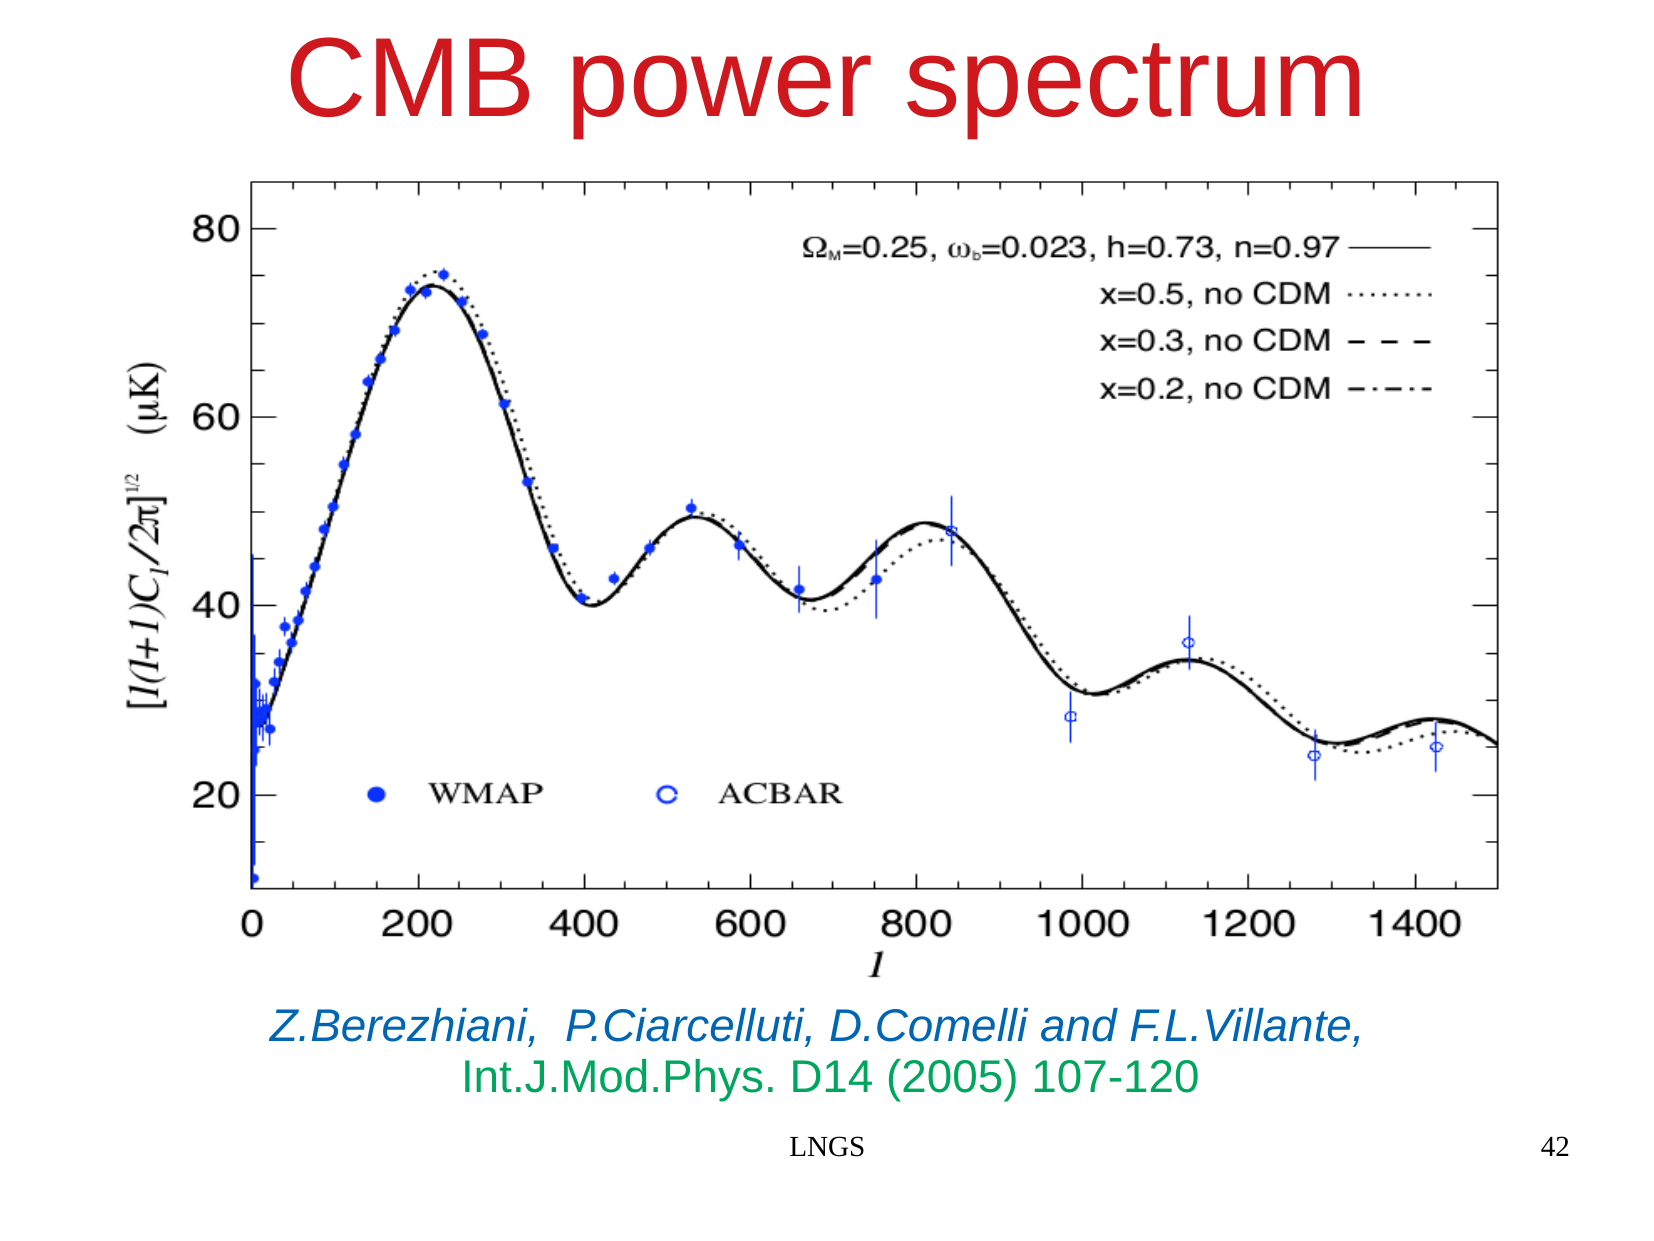

# CMB power spectrum
Z.Berezhiani, P.Ciarcelluti, D.Comelli and F.L.Villante,
Int.J.Mod.Phys. D14 (2005) 107-120
LNGS
42